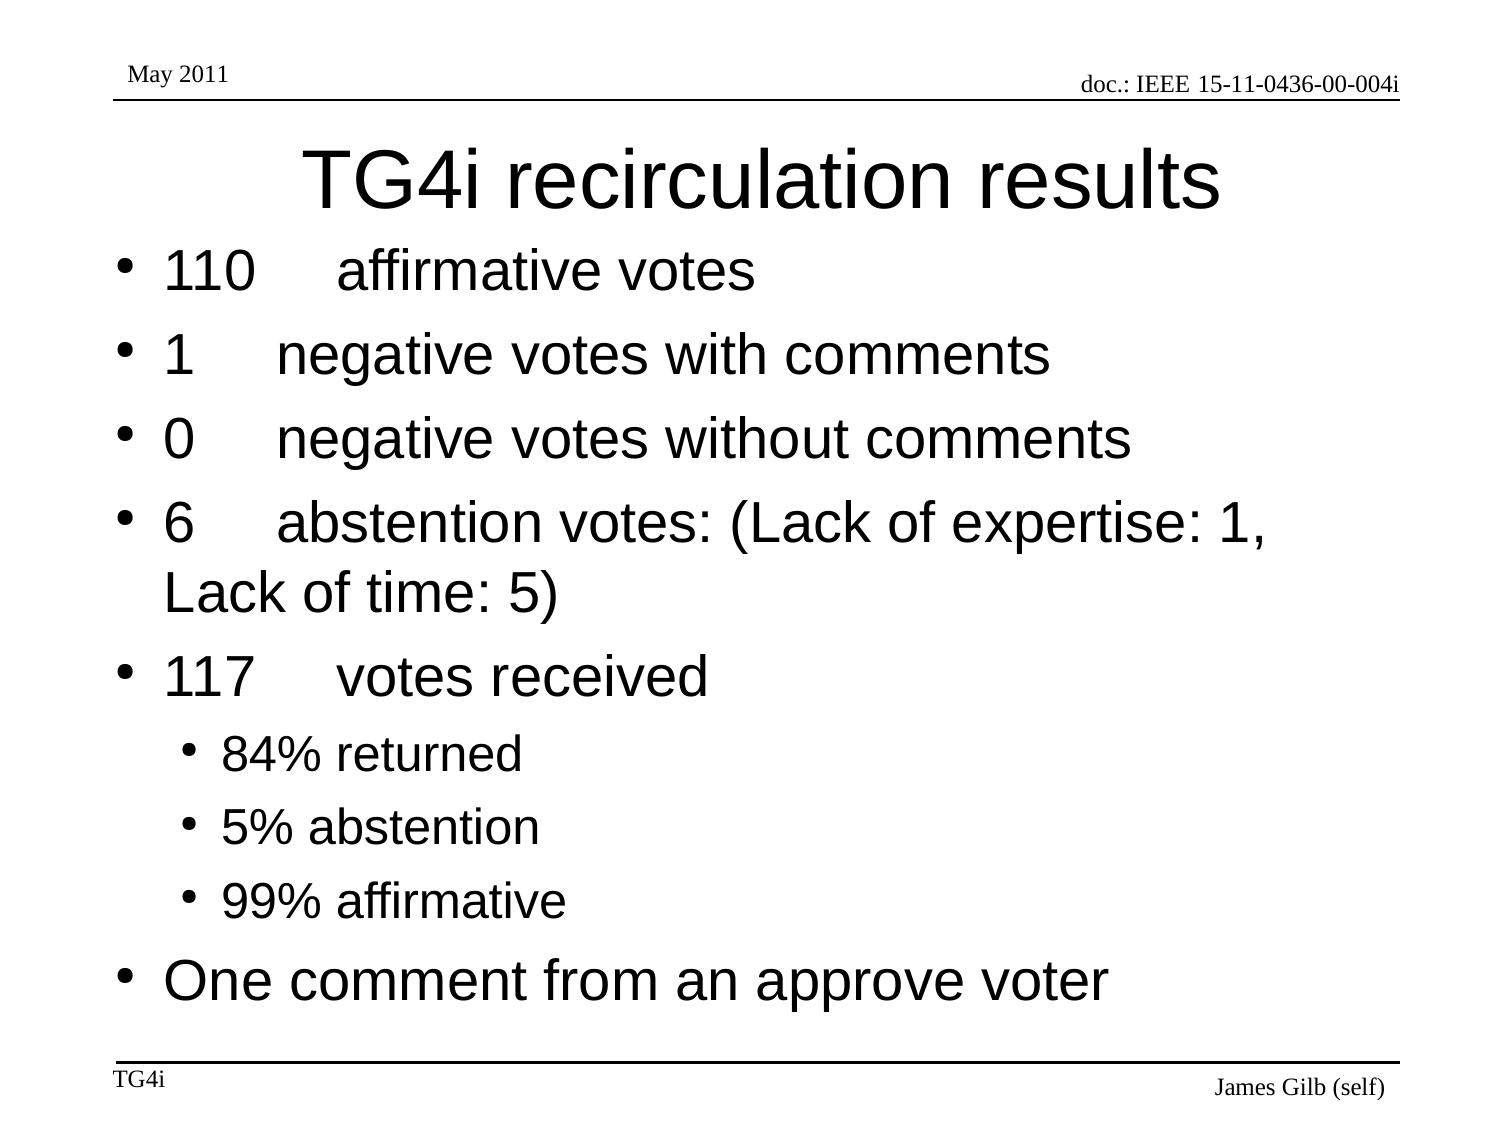

# TG4i recirculation results
110 affirmative votes
1 negative votes with comments
0 negative votes without comments
6 abstention votes: (Lack of expertise: 1, Lack of time: 5)
117 votes received
84% returned
5% abstention
99% affirmative
One comment from an approve voter